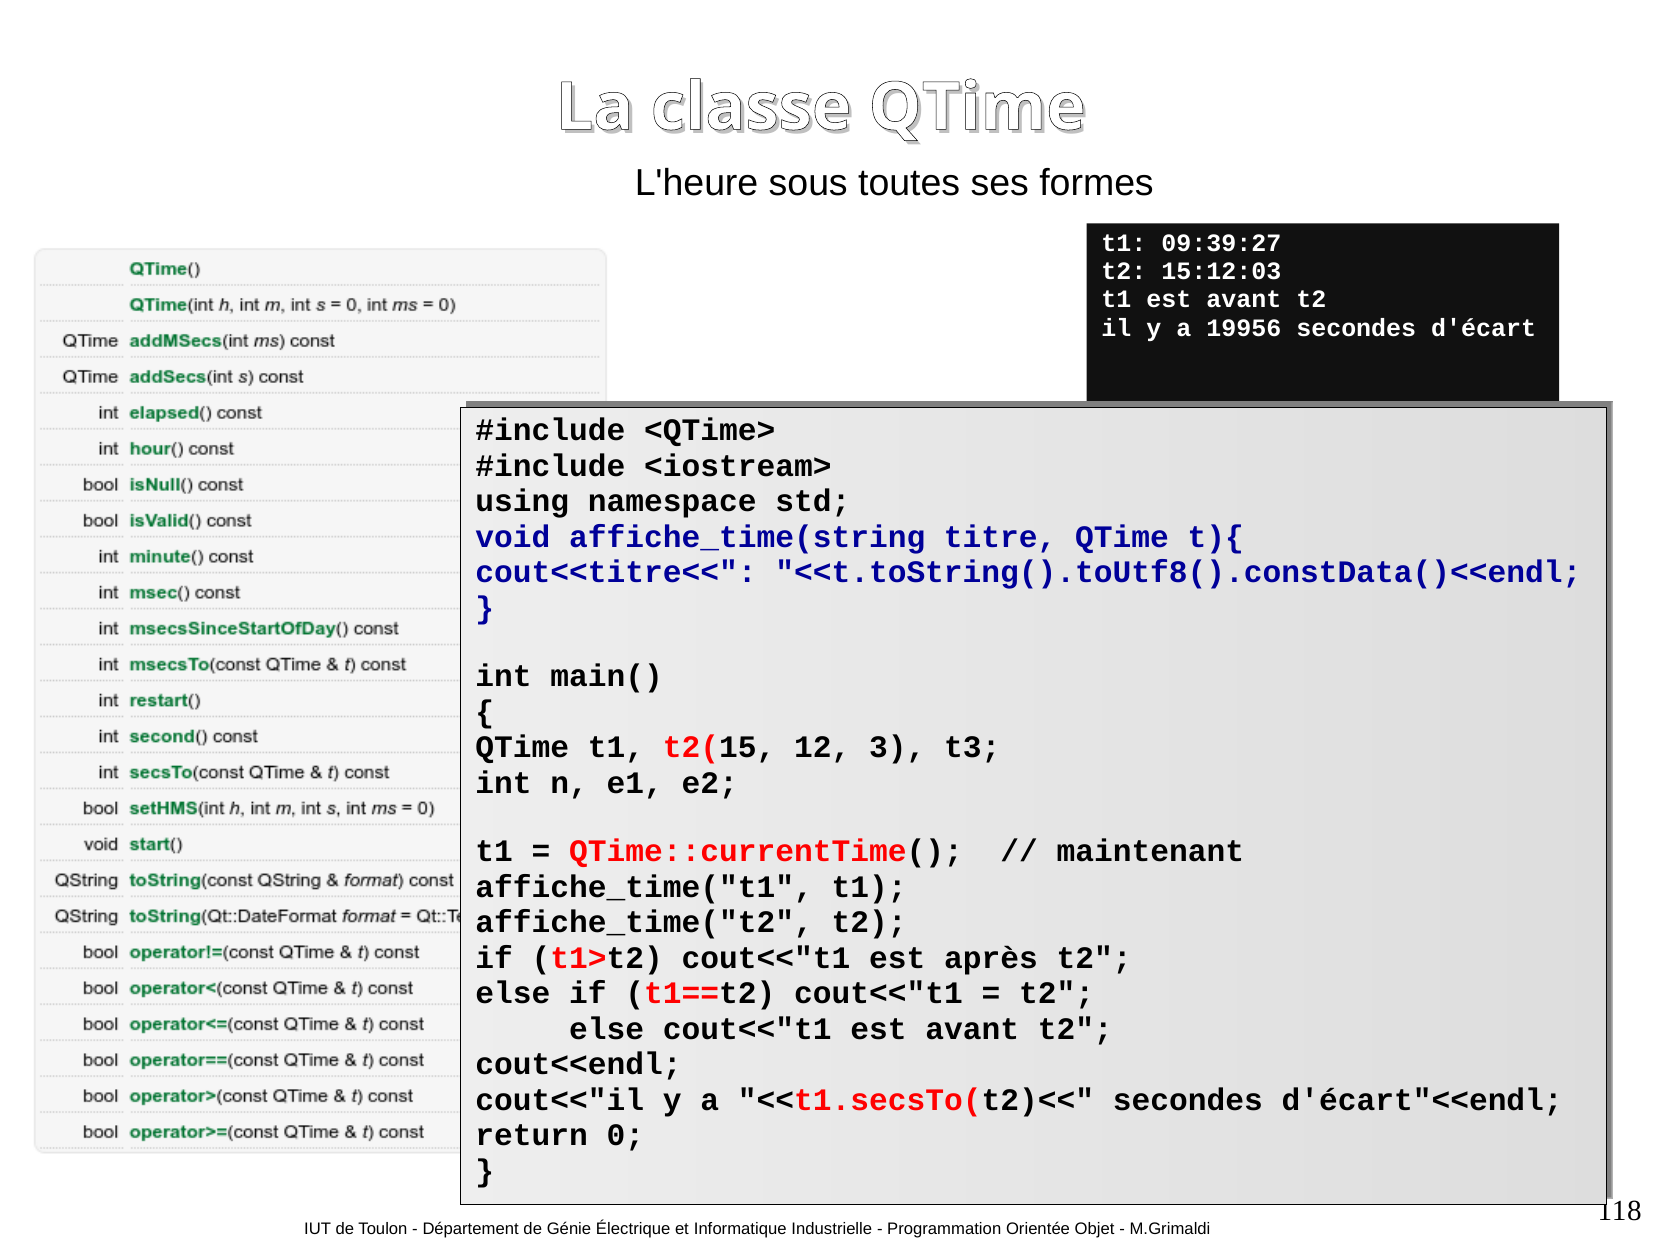

# La classe QTime
L'heure sous toutes ses formes
t1: 09:39:27
t2: 15:12:03
t1 est avant t2
il y a 19956 secondes d'écart
#include <QTime>
#include <iostream>
using namespace std;
void affiche_time(string titre, QTime t){
cout<<titre<<": "<<t.toString().toUtf8().constData()<<endl;
}
int main()
{
QTime t1, t2(15, 12, 3), t3;
int n, e1, e2;
t1 = QTime::currentTime(); // maintenant
affiche_time("t1", t1);
affiche_time("t2", t2);
if (t1>t2) cout<<"t1 est après t2";
else if (t1==t2) cout<<"t1 = t2";
 else cout<<"t1 est avant t2";
cout<<endl;
cout<<"il y a "<<t1.secsTo(t2)<<" secondes d'écart"<<endl;
return 0;
}
Est-on avant ou après 15:12:03 ?